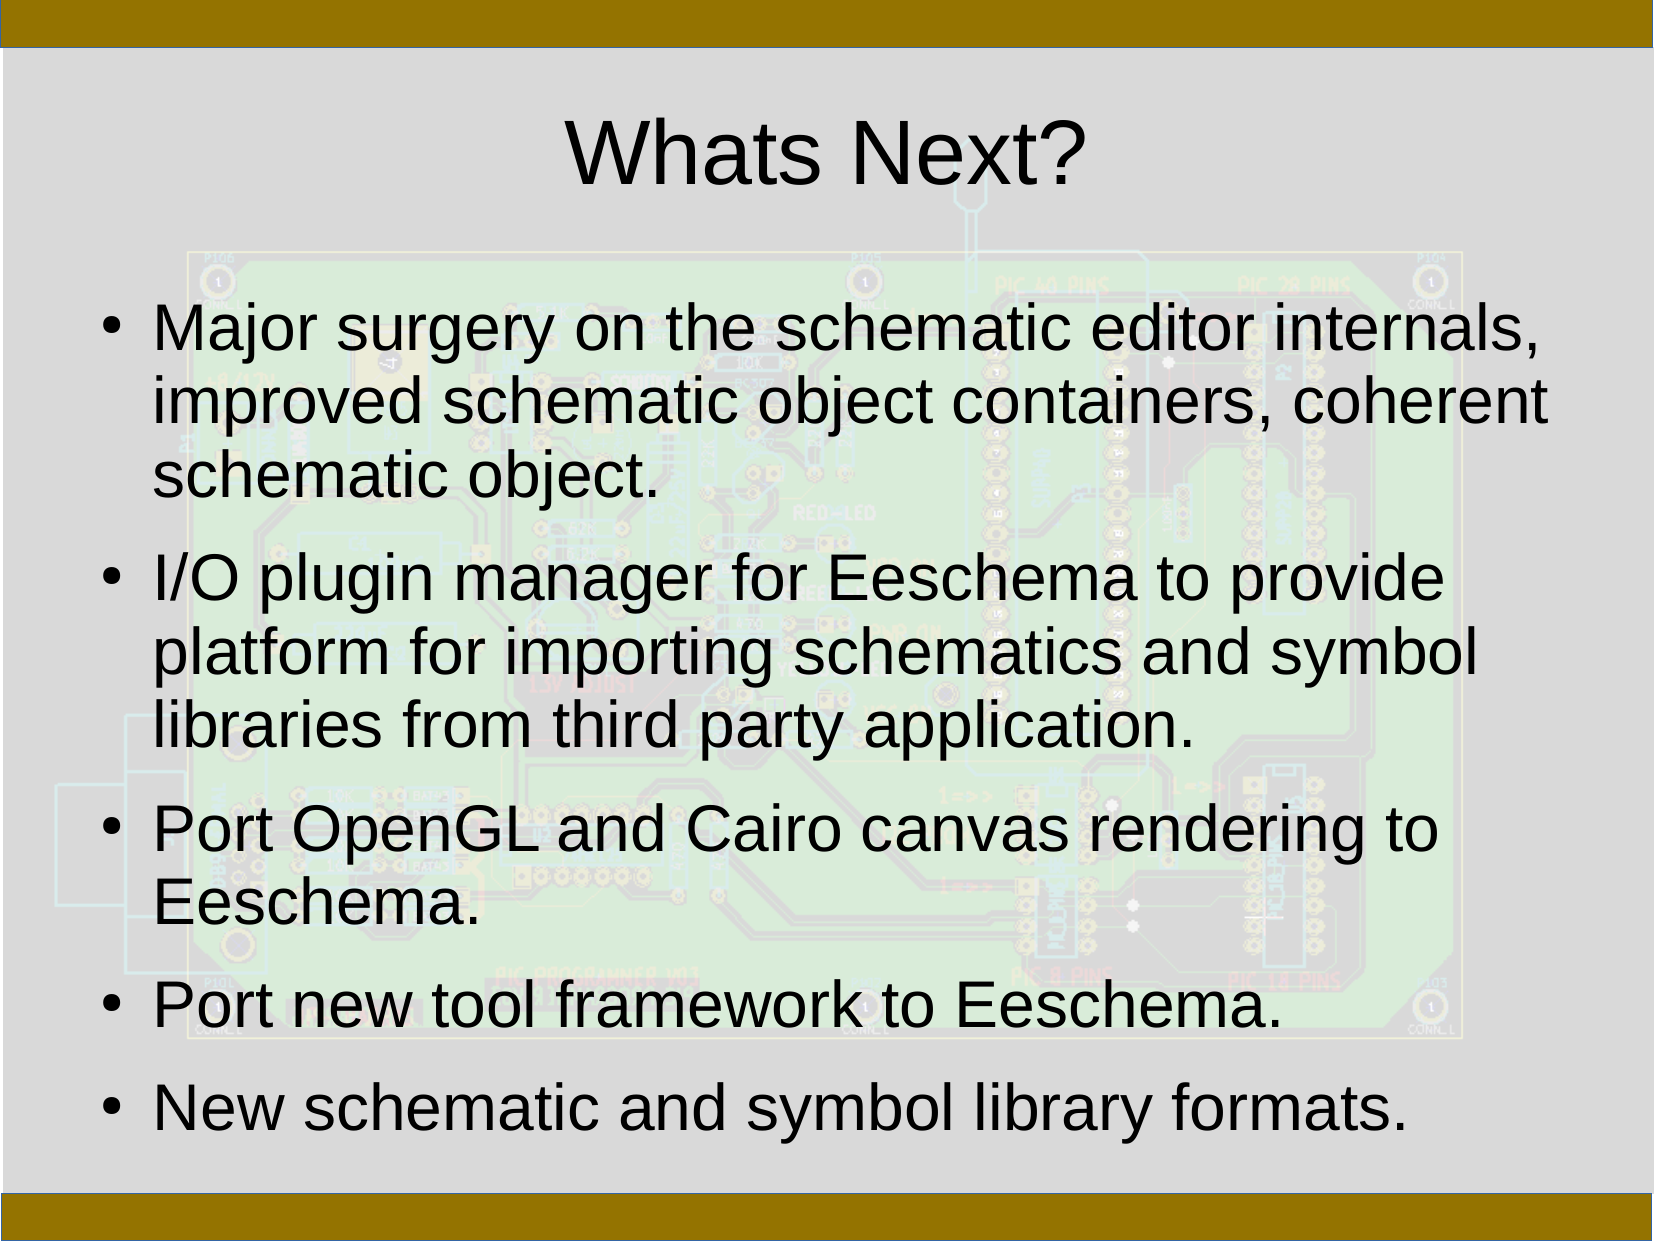

# Whats Next?
Major surgery on the schematic editor internals, improved schematic object containers, coherent schematic object.
I/O plugin manager for Eeschema to provide platform for importing schematics and symbol libraries from third party application.
Port OpenGL and Cairo canvas rendering to Eeschema.
Port new tool framework to Eeschema.
New schematic and symbol library formats.